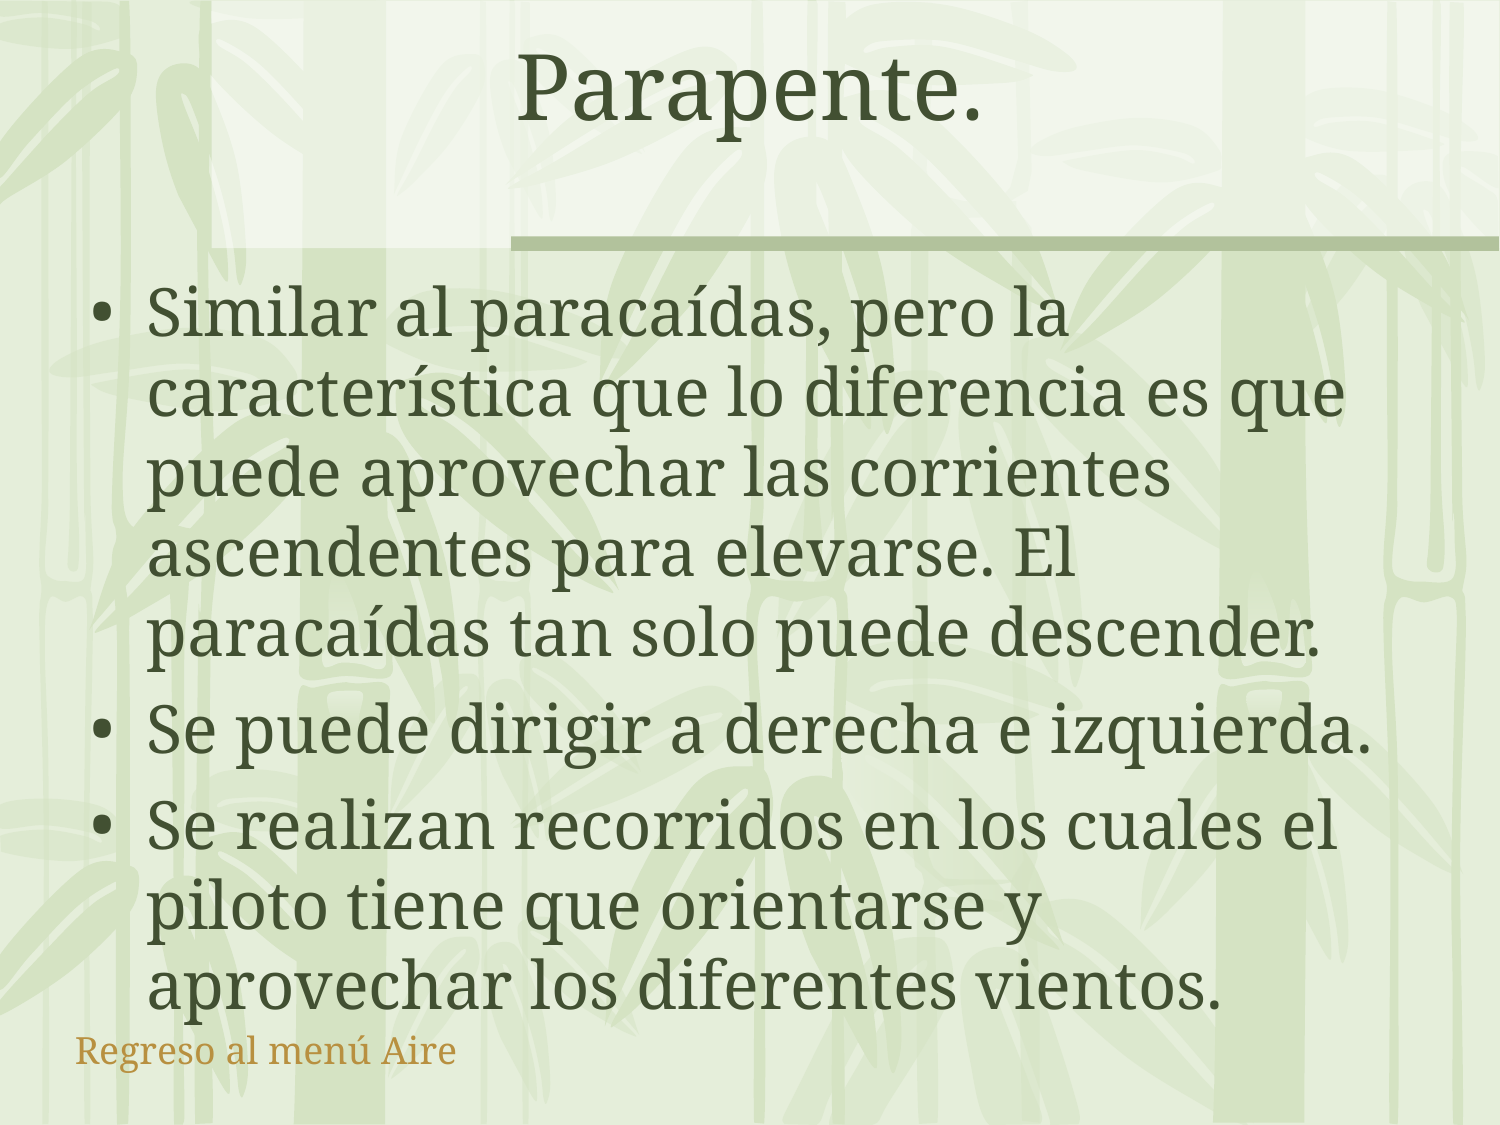

# Parapente.
Similar al paracaídas, pero la característica que lo diferencia es que puede aprovechar las corrientes ascendentes para elevarse. El paracaídas tan solo puede descender.
Se puede dirigir a derecha e izquierda.
Se realizan recorridos en los cuales el piloto tiene que orientarse y aprovechar los diferentes vientos.
Regreso al menú Aire